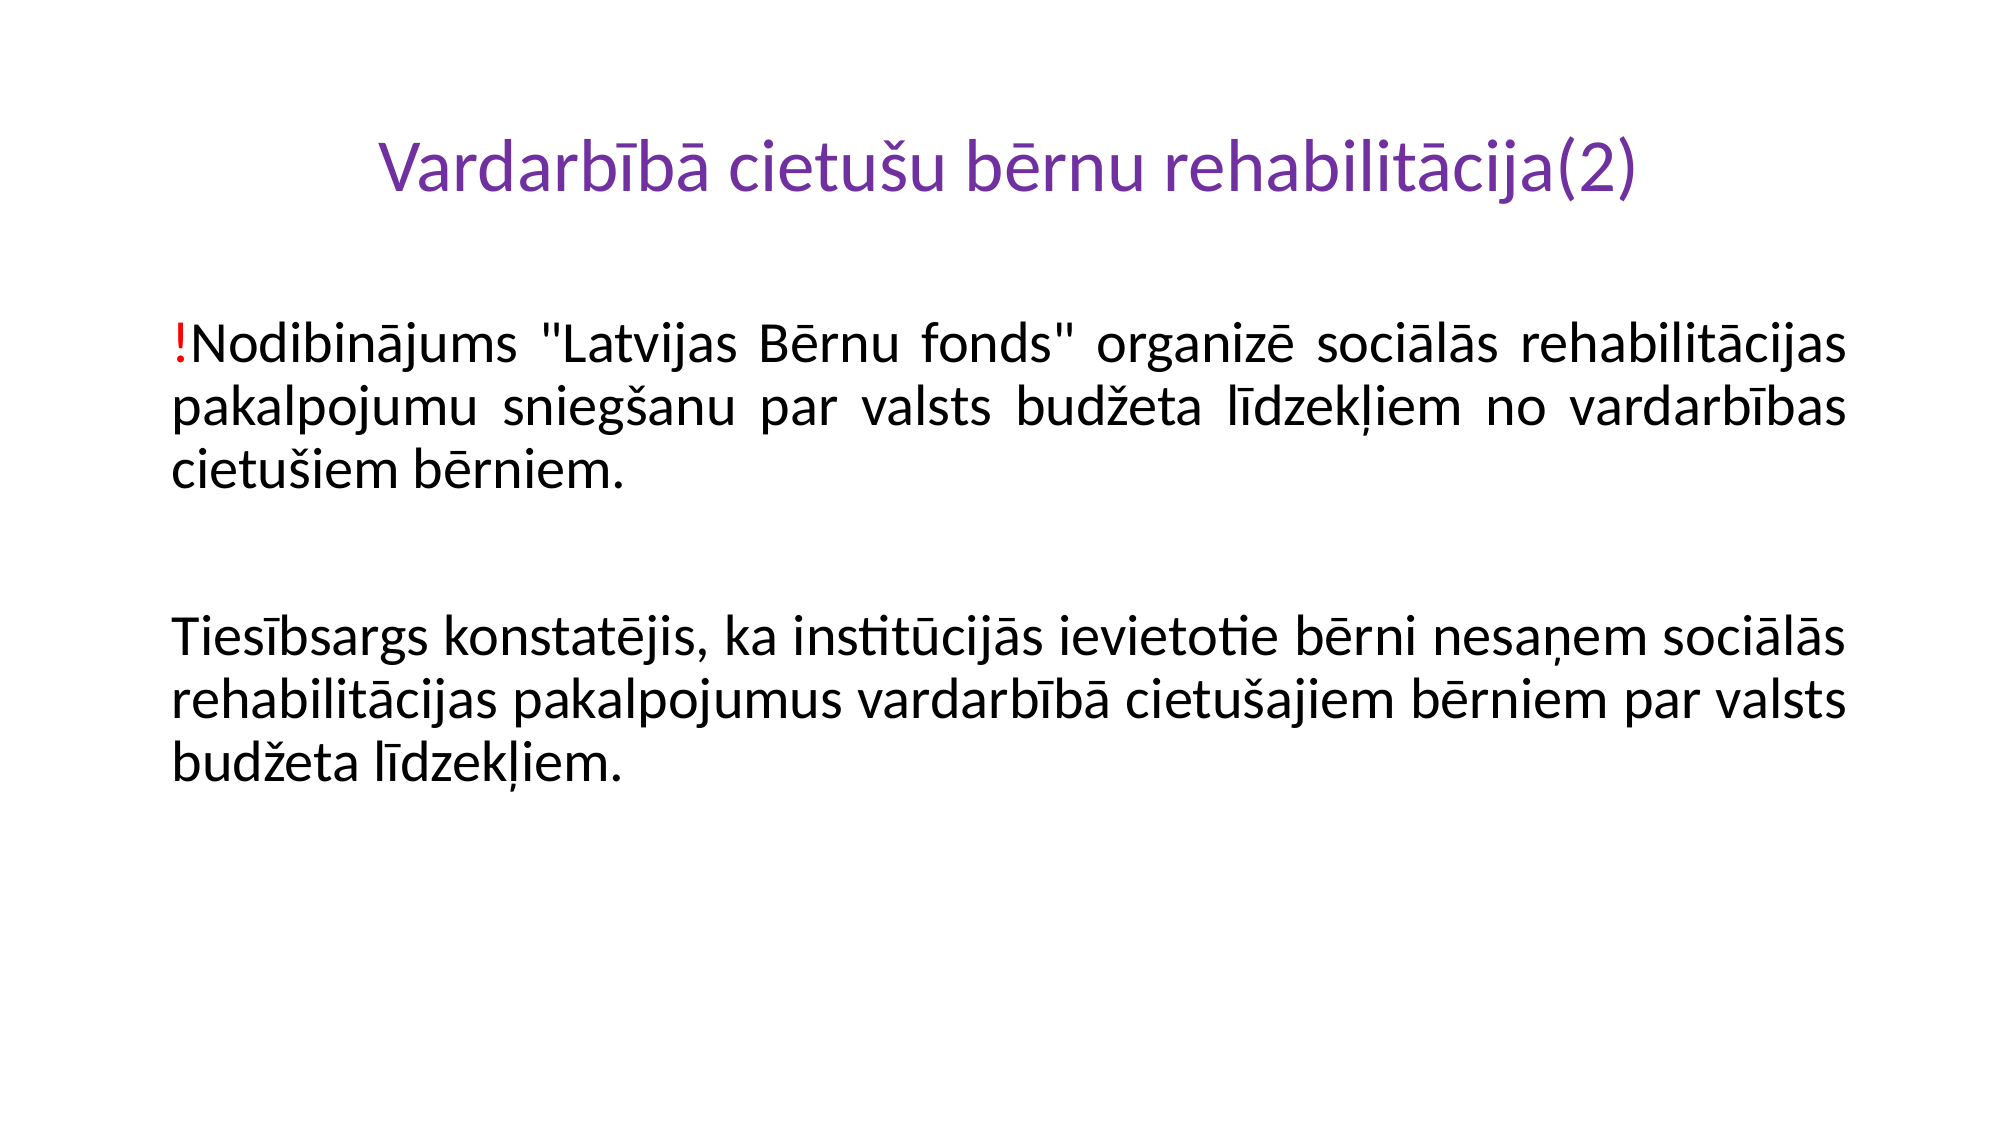

# Vardarbībā cietušu bērnu rehabilitācija(2)
!Nodibinājums "Latvijas Bērnu fonds" organizē sociālās rehabilitācijas pakalpojumu sniegšanu par valsts budžeta līdzekļiem no vardarbības cietušiem bērniem.
Tiesībsargs konstatējis, ka institūcijās ievietotie bērni nesaņem sociālās rehabilitācijas pakalpojumus vardarbībā cietušajiem bērniem par valsts budžeta līdzekļiem.